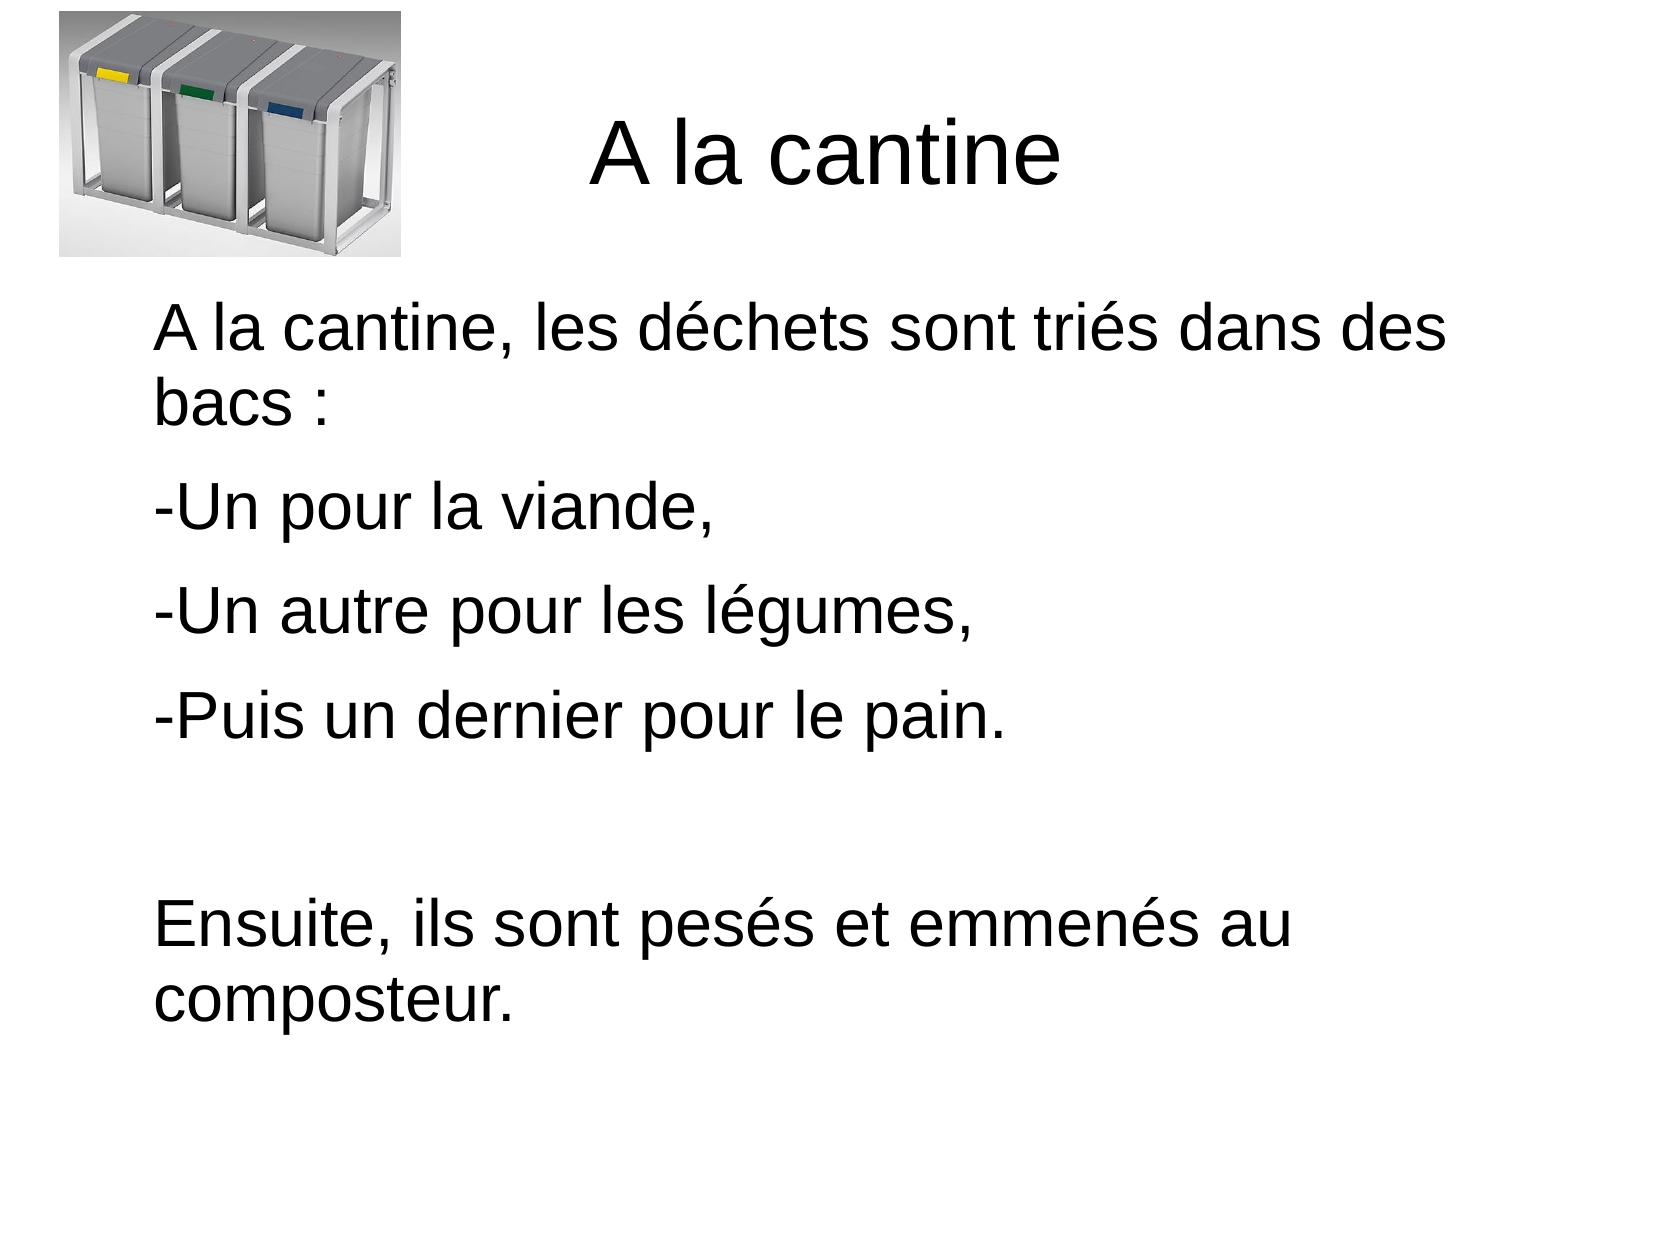

# A la cantine
A la cantine, les déchets sont triés dans des bacs :
-Un pour la viande,
-Un autre pour les légumes,
-Puis un dernier pour le pain.
Ensuite, ils sont pesés et emmenés au composteur.